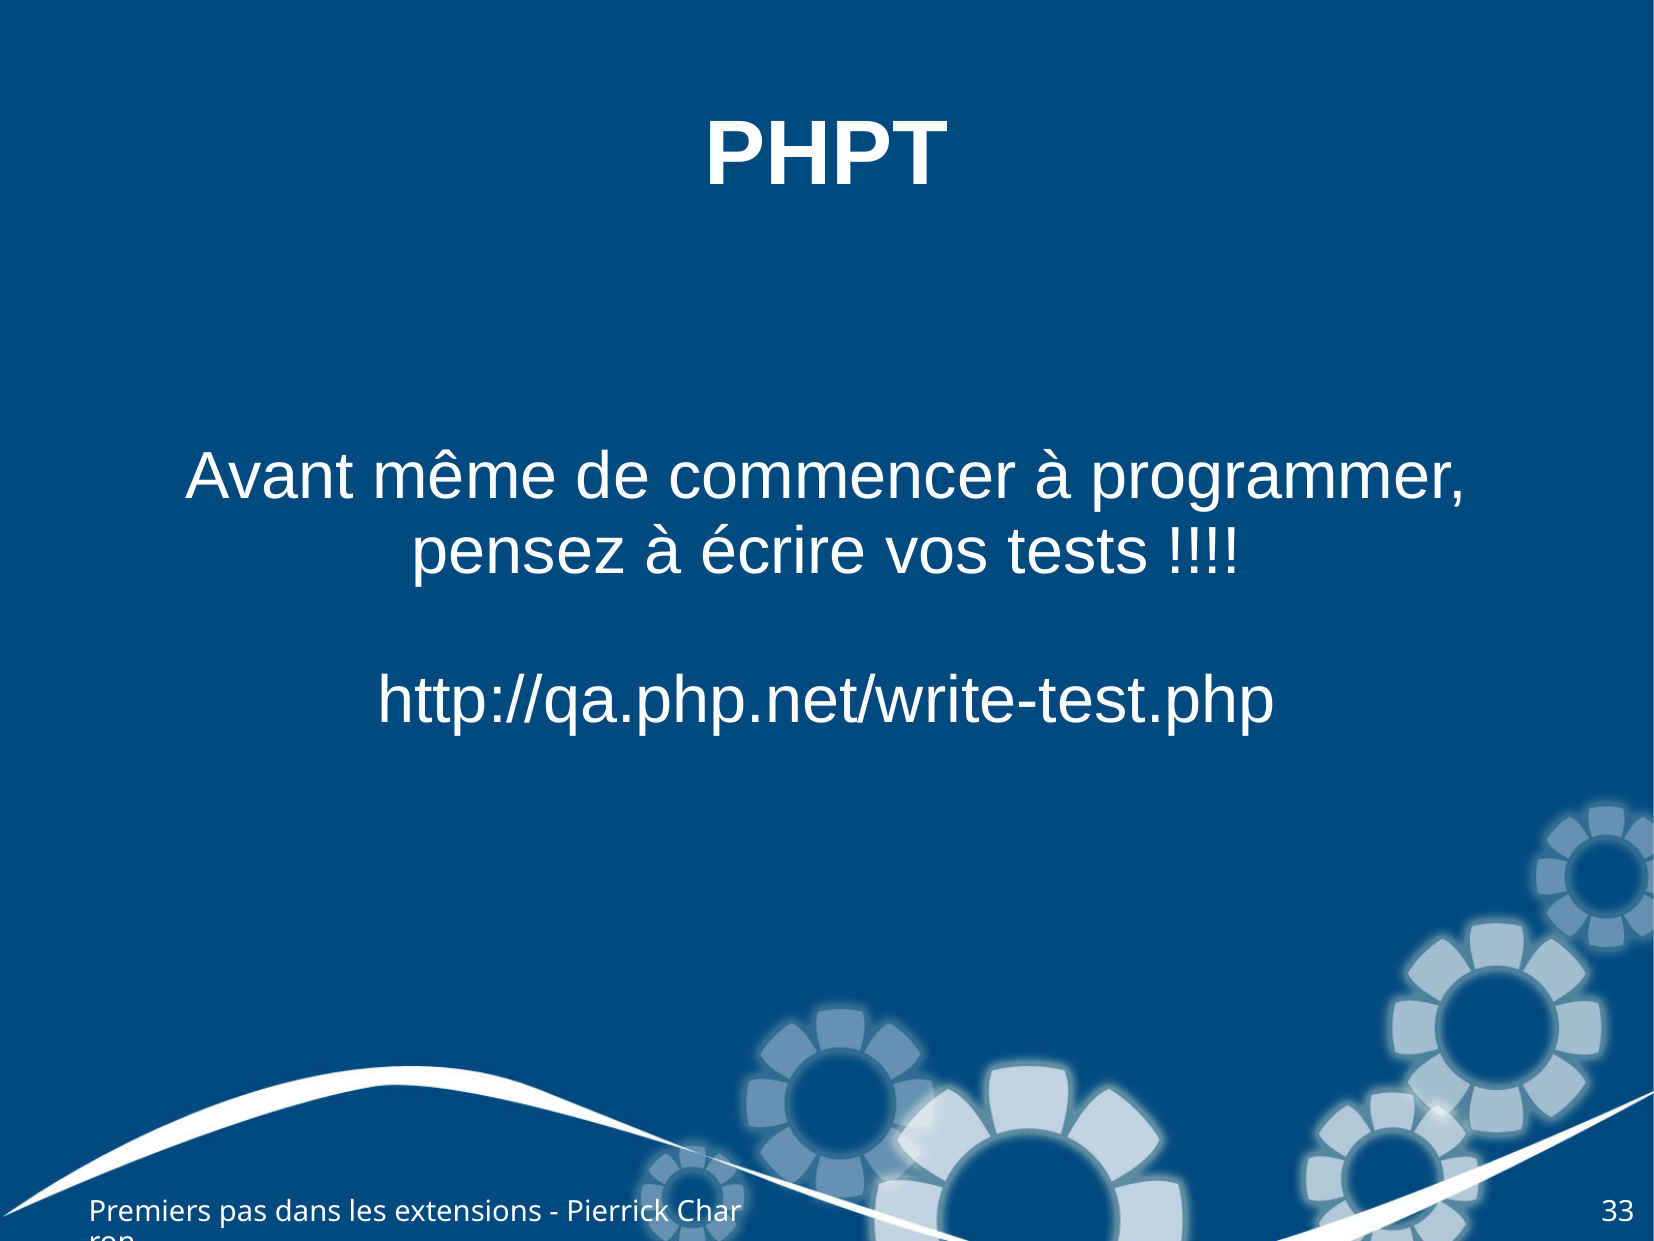

# PHPT
Avant même de commencer à programmer, pensez à écrire vos tests !!!!
http://qa.php.net/write-test.php
Premiers pas dans les extensions - Pierrick Charron
33